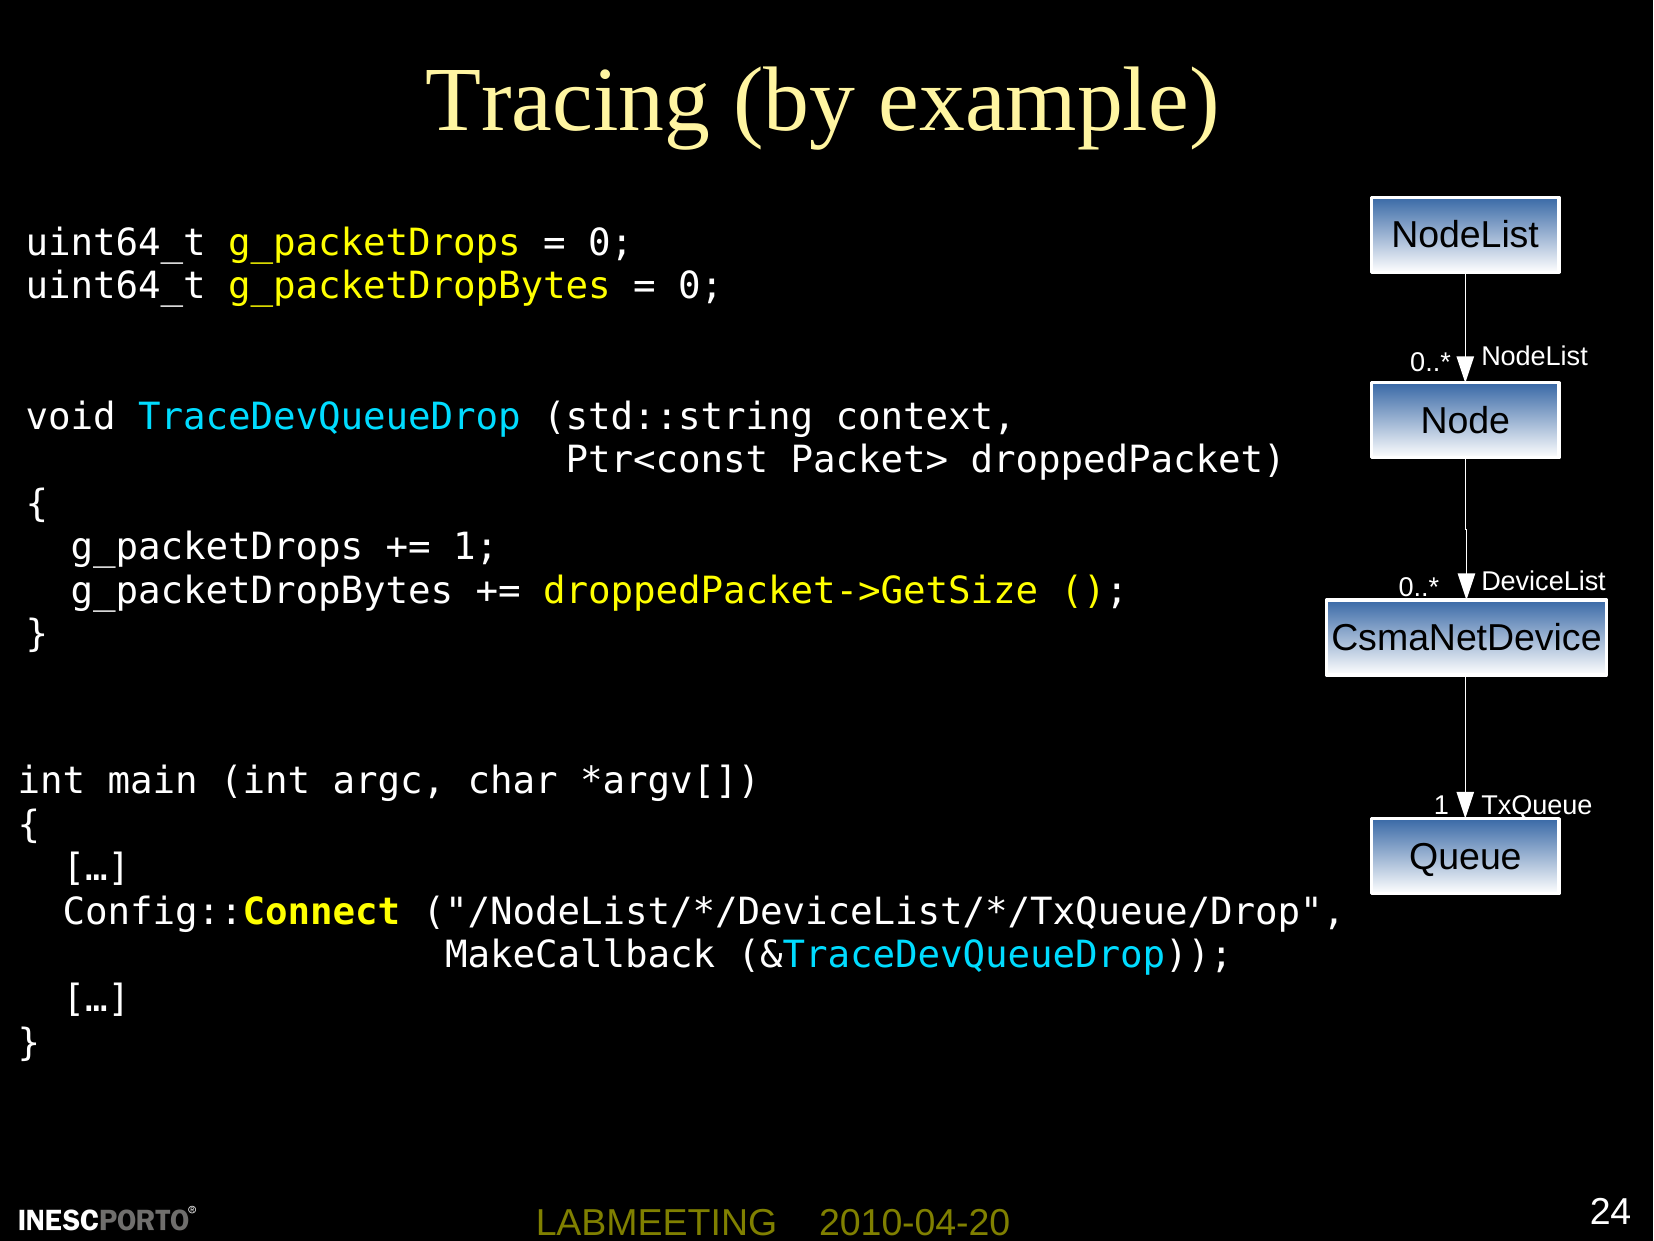

# Tracing (by example)
NodeList
uint64_t g_packetDrops = 0;
uint64_t g_packetDropBytes = 0;
void TraceDevQueueDrop (std::string context,
 Ptr<const Packet> droppedPacket)
{
 g_packetDrops += 1;
 g_packetDropBytes += droppedPacket->GetSize ();
}
NodeList
0..*
Node
DeviceList
0..*
CsmaNetDevice
int main (int argc, char *argv[])
{
 […]
 Config::Connect ("/NodeList/*/DeviceList/*/TxQueue/Drop",
 MakeCallback (&TraceDevQueueDrop));
 […]
}
TxQueue
1
Queue